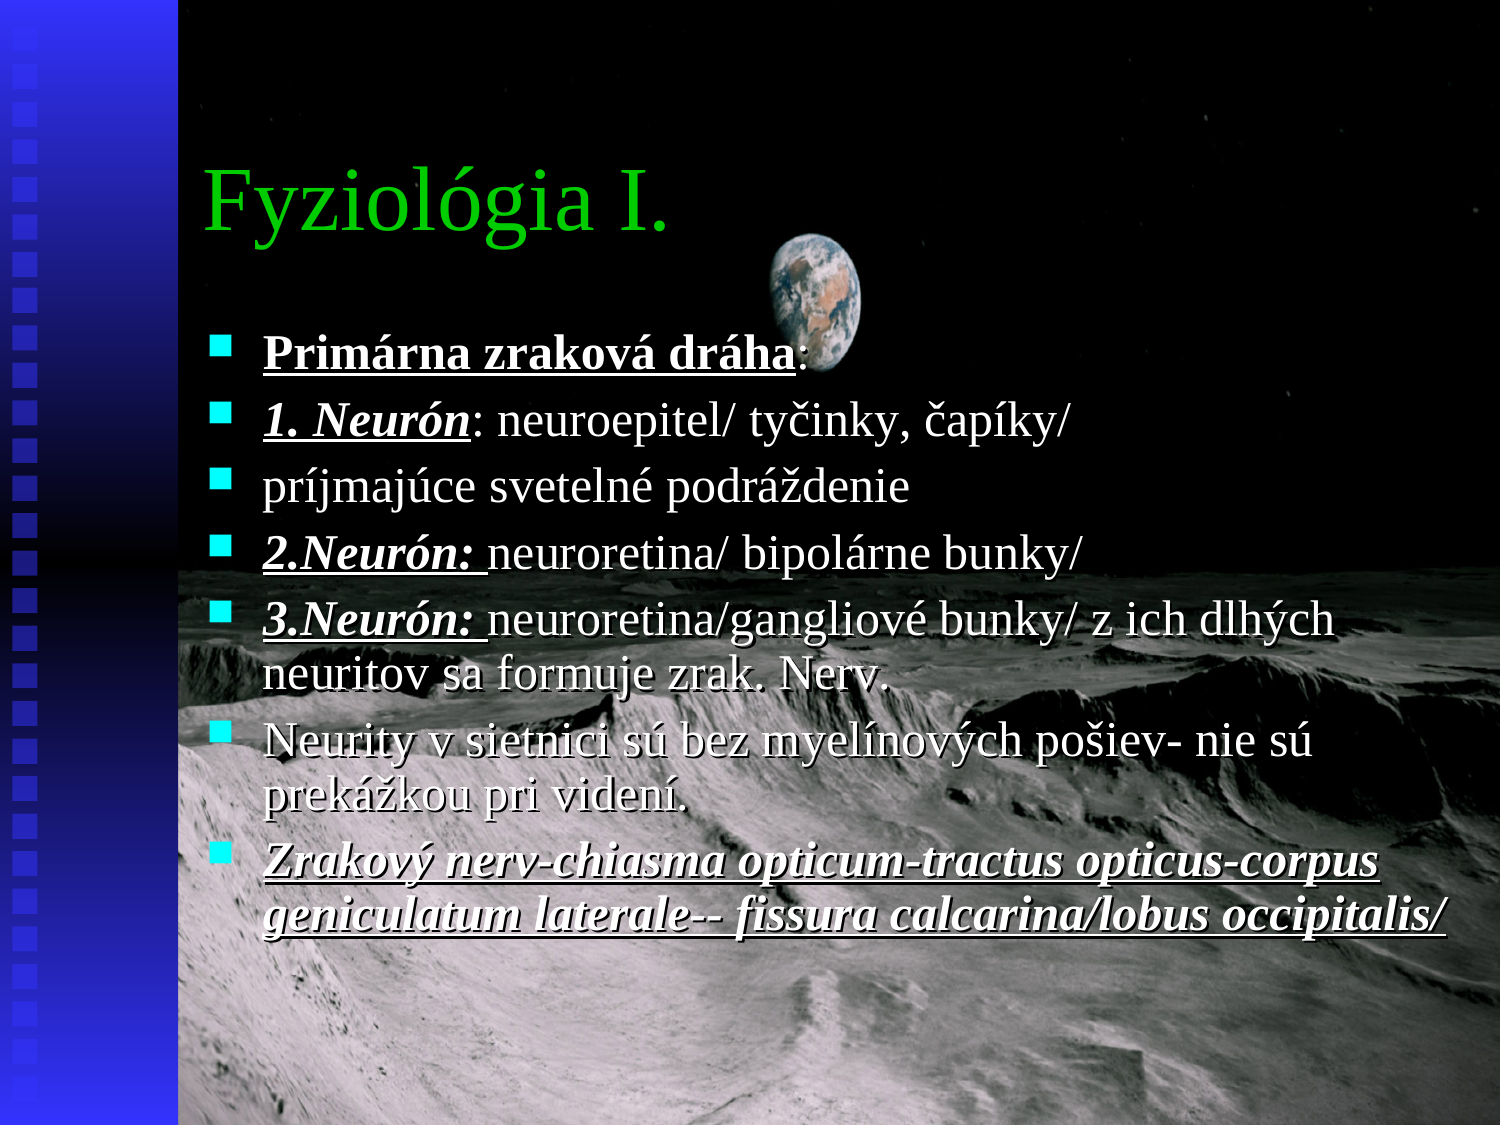

# Fyziológia I.
Primárna zraková dráha:
1. Neurón: neuroepitel/ tyčinky, čapíky/
príjmajúce svetelné podráždenie
2.Neurón: neuroretina/ bipolárne bunky/
3.Neurón: neuroretina/gangliové bunky/ z ich dlhých neuritov sa formuje zrak. Nerv.
Neurity v sietnici sú bez myelínových pošiev- nie sú prekážkou pri videní.
Zrakový nerv-chiasma opticum-tractus opticus-corpus geniculatum laterale-- fissura calcarina/lobus occipitalis/